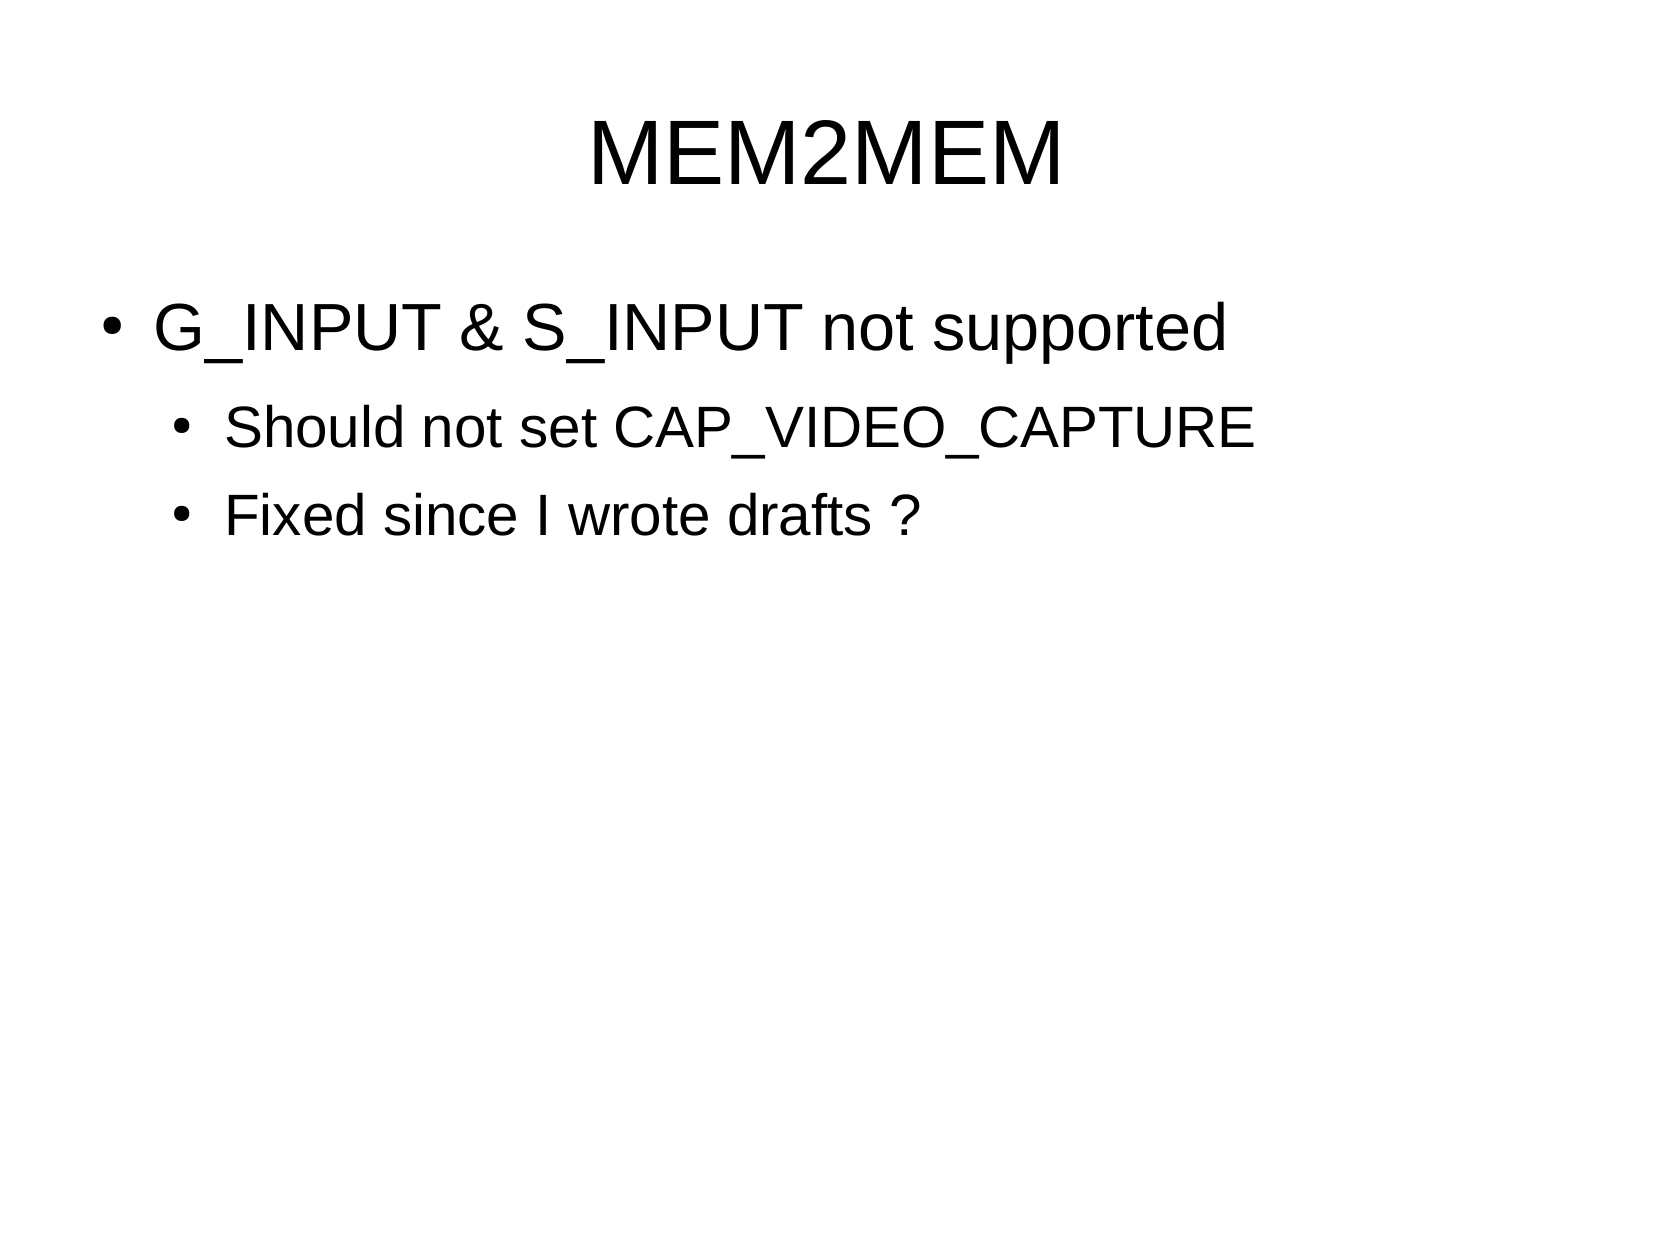

# MEM2MEM
G_INPUT & S_INPUT not supported
Should not set CAP_VIDEO_CAPTURE
Fixed since I wrote drafts ?